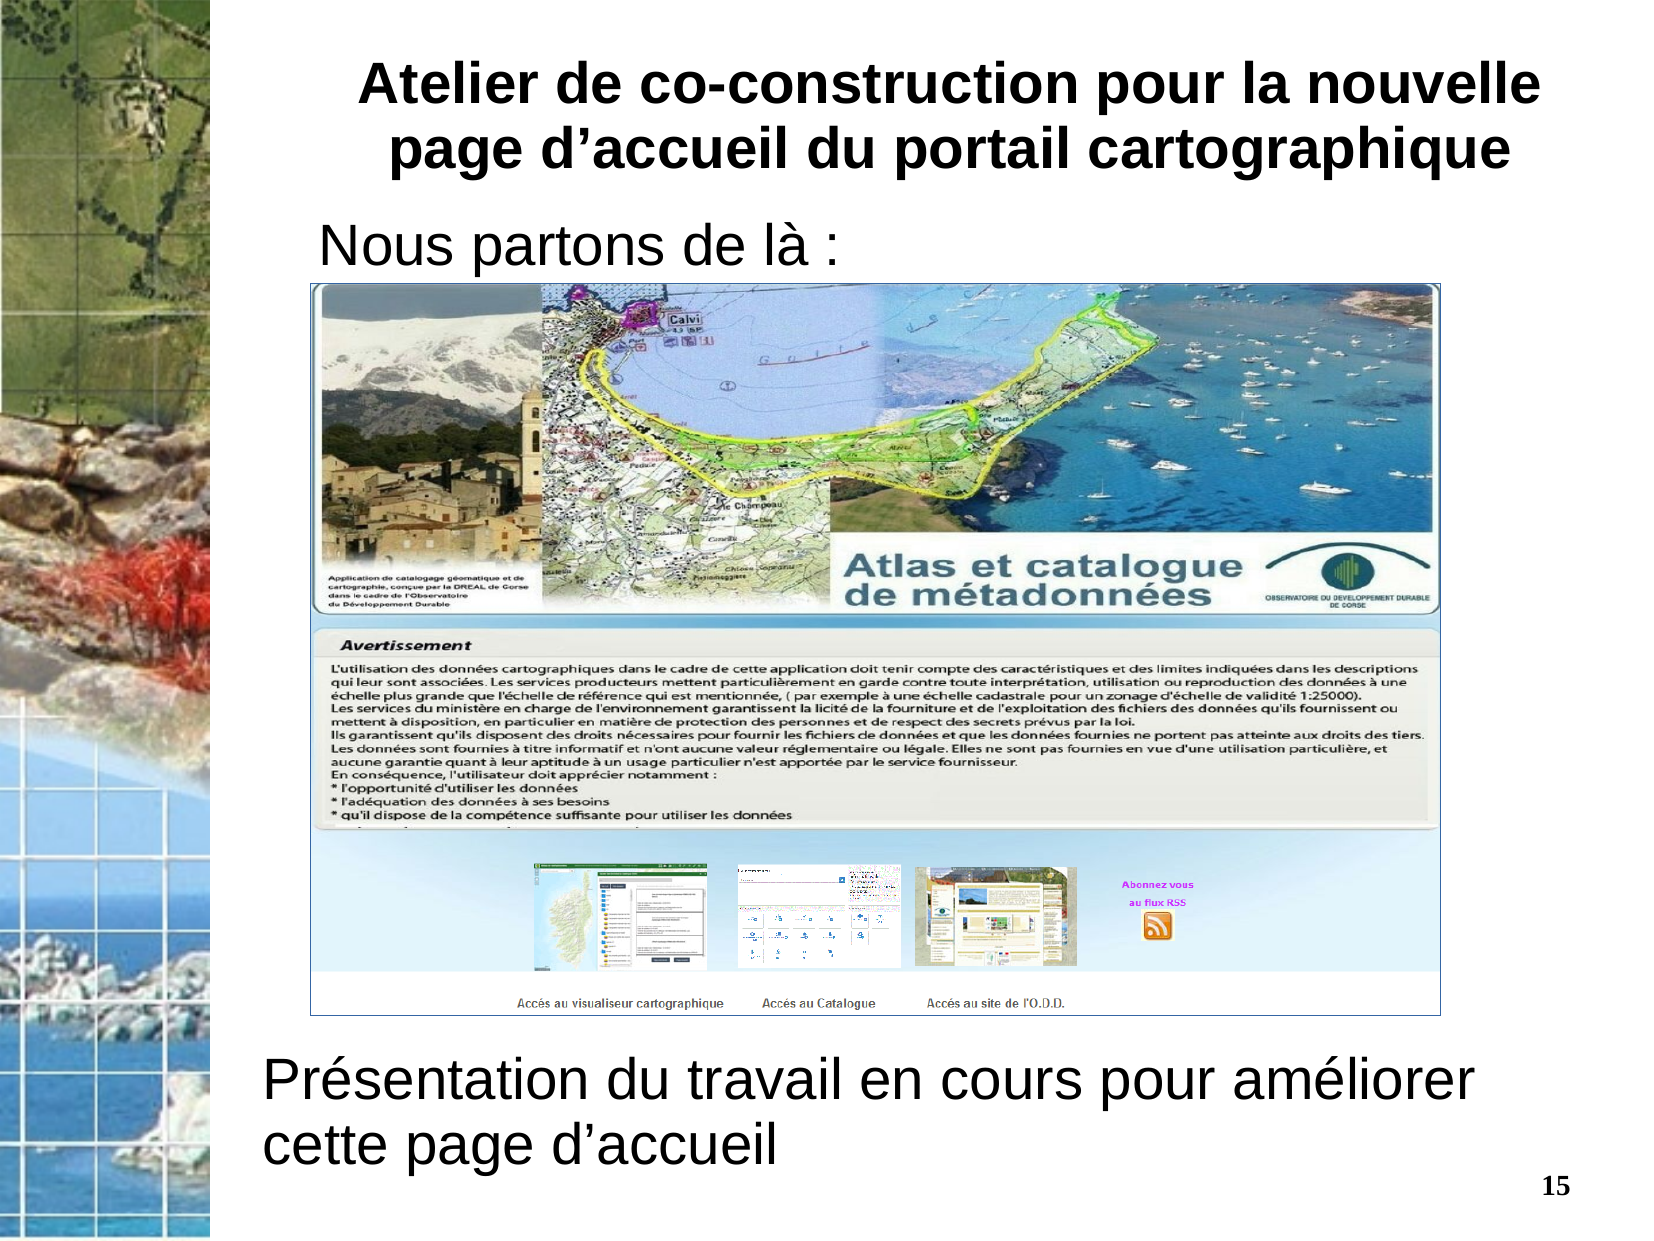

# Atelier de co-construction pour la nouvelle page d’accueil du portail cartographique
Nous partons de là :
Présentation du travail en cours pour améliorer
cette page d’accueil
15